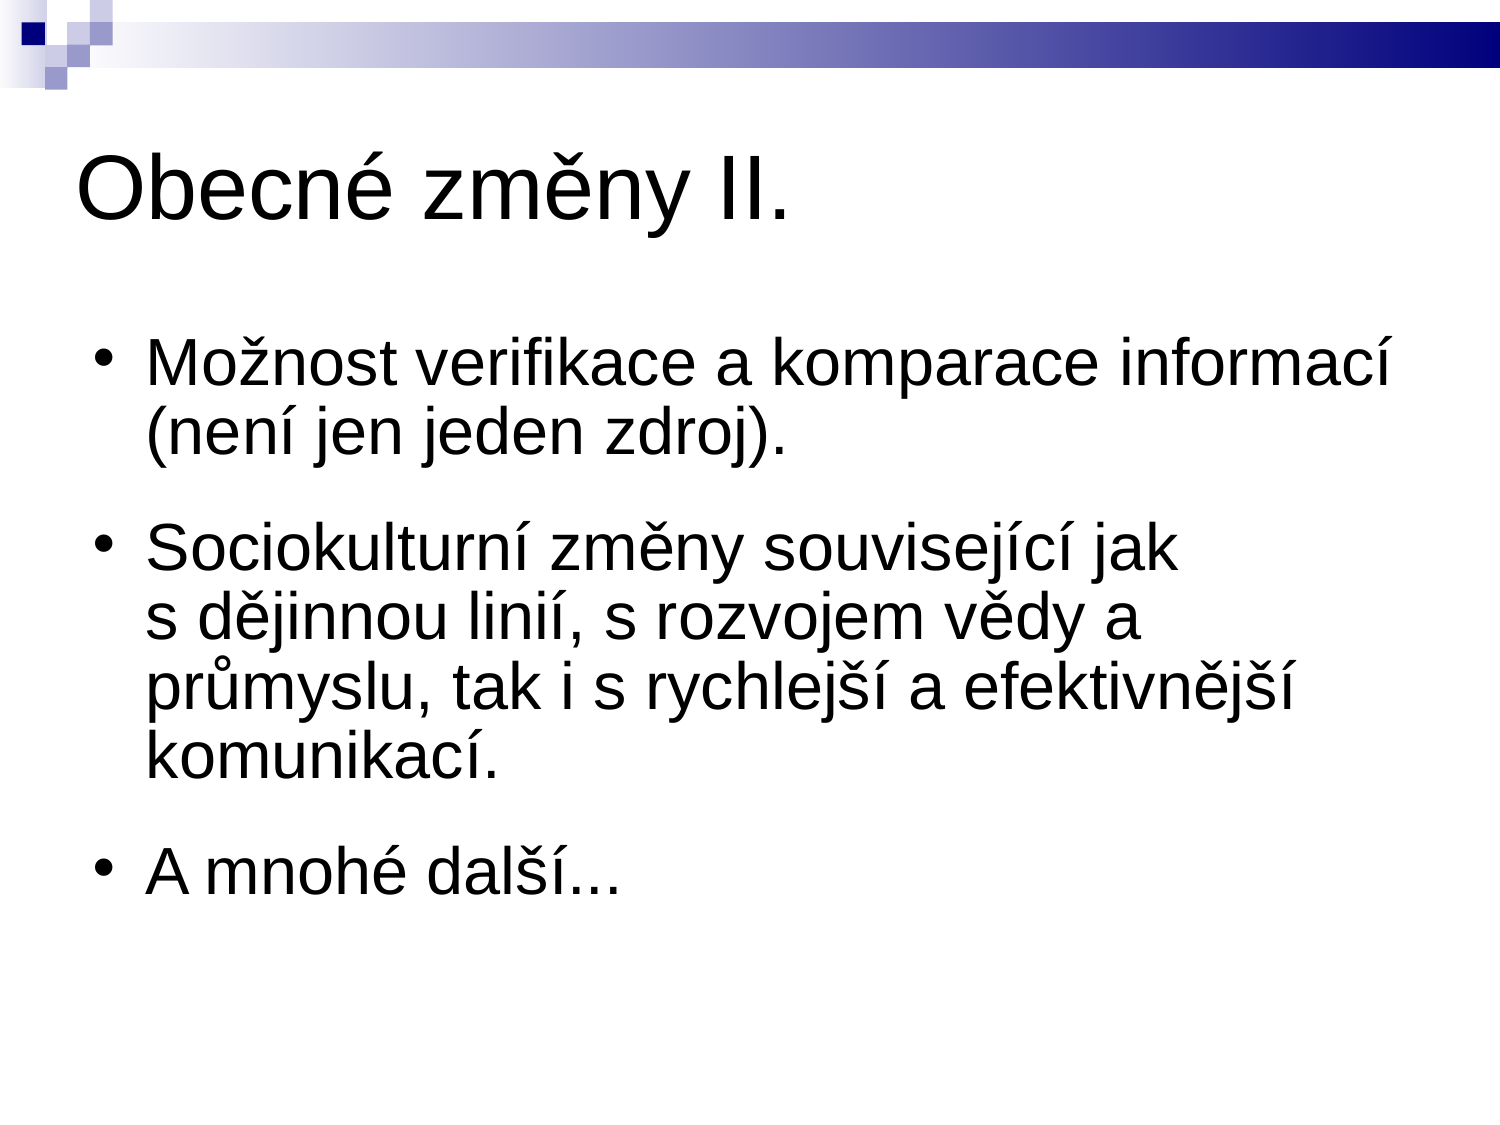

# Obecné změny II.
Možnost verifikace a komparace informací (není jen jeden zdroj).
Sociokulturní změny související jak
s dějinnou linií, s rozvojem vědy a průmyslu, tak i s rychlejší a efektivnější komunikací.
A mnohé další...